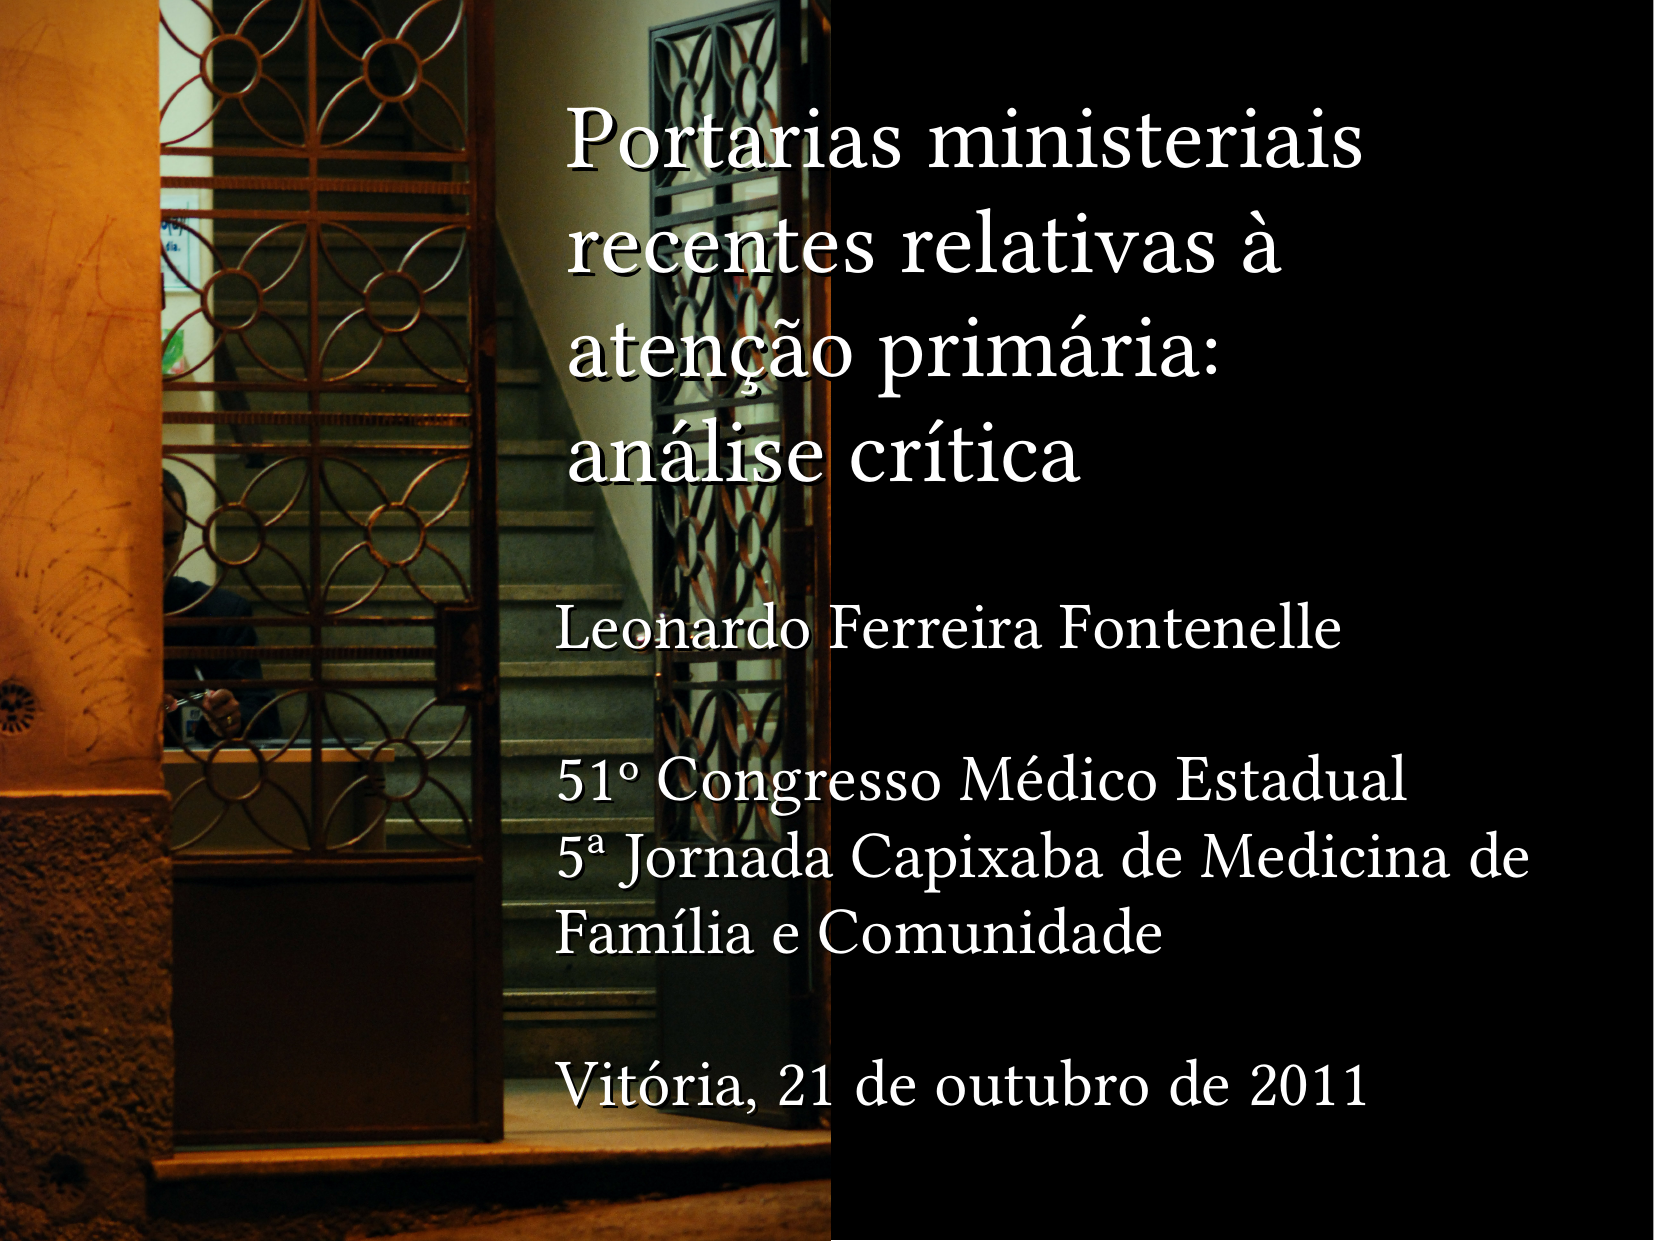

# Portarias ministeriais recentes relativas à atenção primária: análise crítica
Leonardo Ferreira Fontenelle
51º Congresso Médico Estadual
5ª Jornada Capixaba de Medicina de Família e Comunidade
Vitória, 21 de outubro de 2011